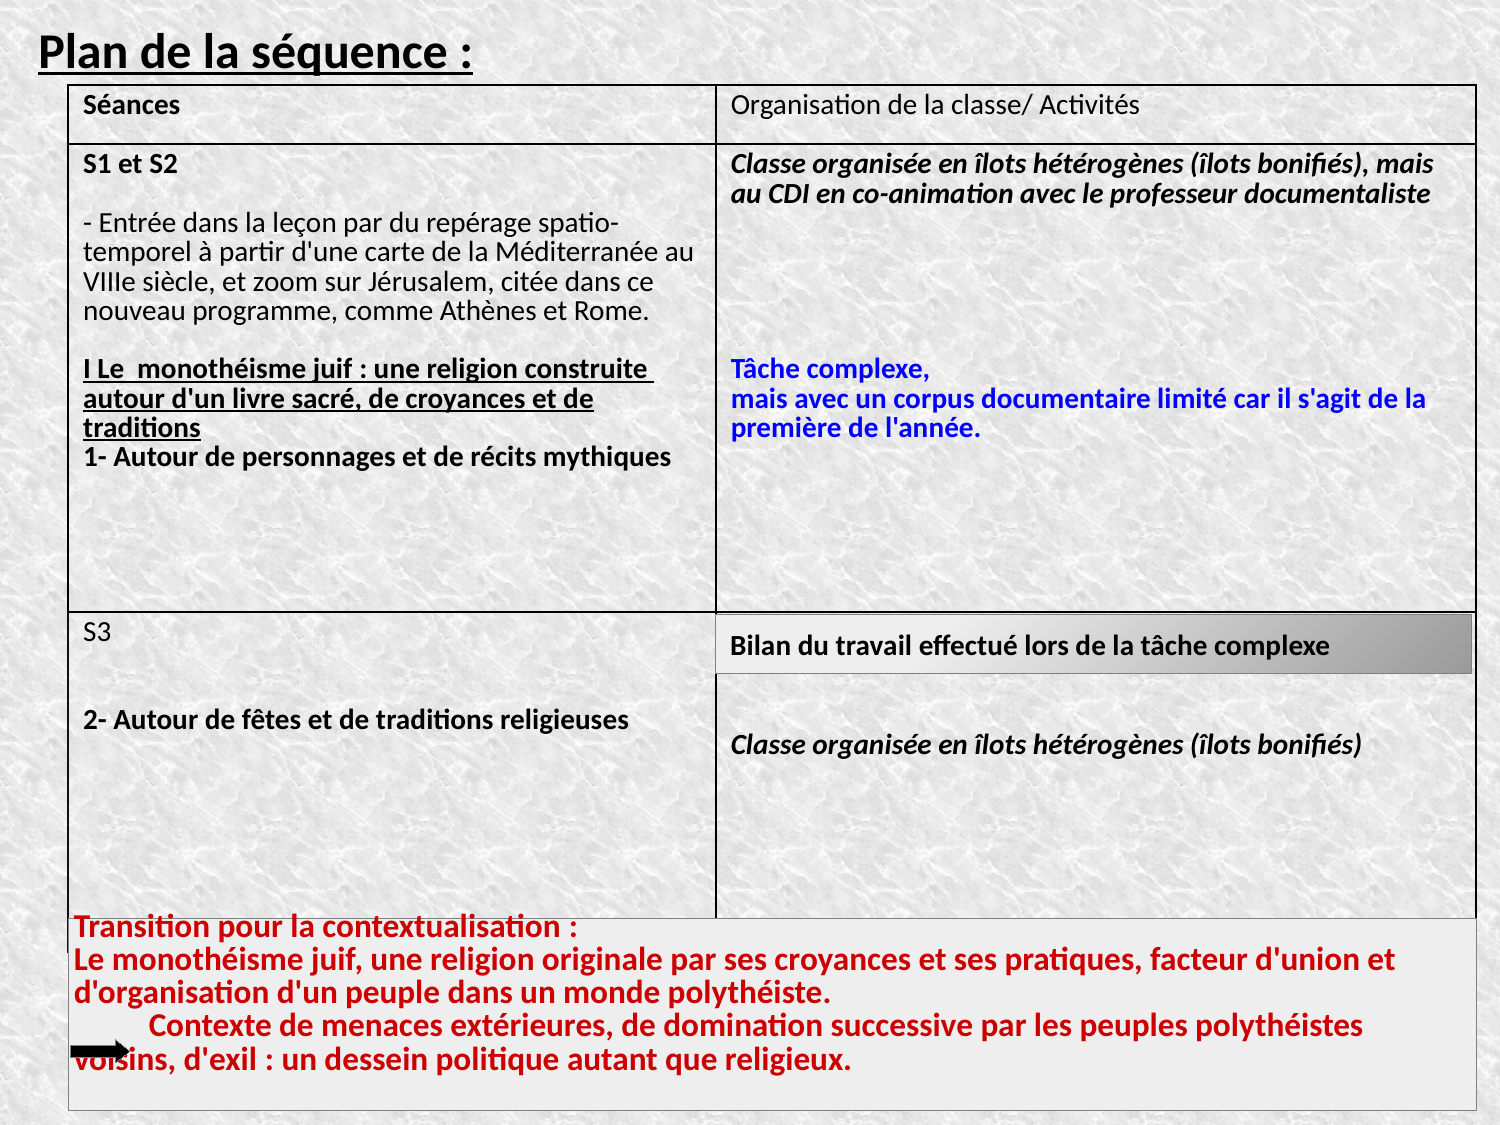

Plan de la séquence :
| Séances | Organisation de la classe/ Activités |
| --- | --- |
| S1 et S2 - Entrée dans la leçon par du repérage spatio-temporel à partir d'une carte de la Méditerranée au VIIIe siècle, et zoom sur Jérusalem, citée dans ce nouveau programme, comme Athènes et Rome. I Le monothéisme juif : une religion construite autour d'un livre sacré, de croyances et de traditions 1- Autour de personnages et de récits mythiques | Classe organisée en îlots hétérogènes (îlots bonifiés), mais au CDI en co-animation avec le professeur documentaliste Tâche complexe, mais avec un corpus documentaire limité car il s'agit de la première de l'année. |
| S3 2- Autour de fêtes et de traditions religieuses | Classe organisée en îlots hétérogènes (îlots bonifiés) |
Bilan du travail effectué lors de la tâche complexe
Transition pour la contextualisation :
Le monothéisme juif, une religion originale par ses croyances et ses pratiques, facteur d'union et d'organisation d'un peuple dans un monde polythéiste.
 Contexte de menaces extérieures, de domination successive par les peuples polythéistes voisins, d'exil : un dessein politique autant que religieux.